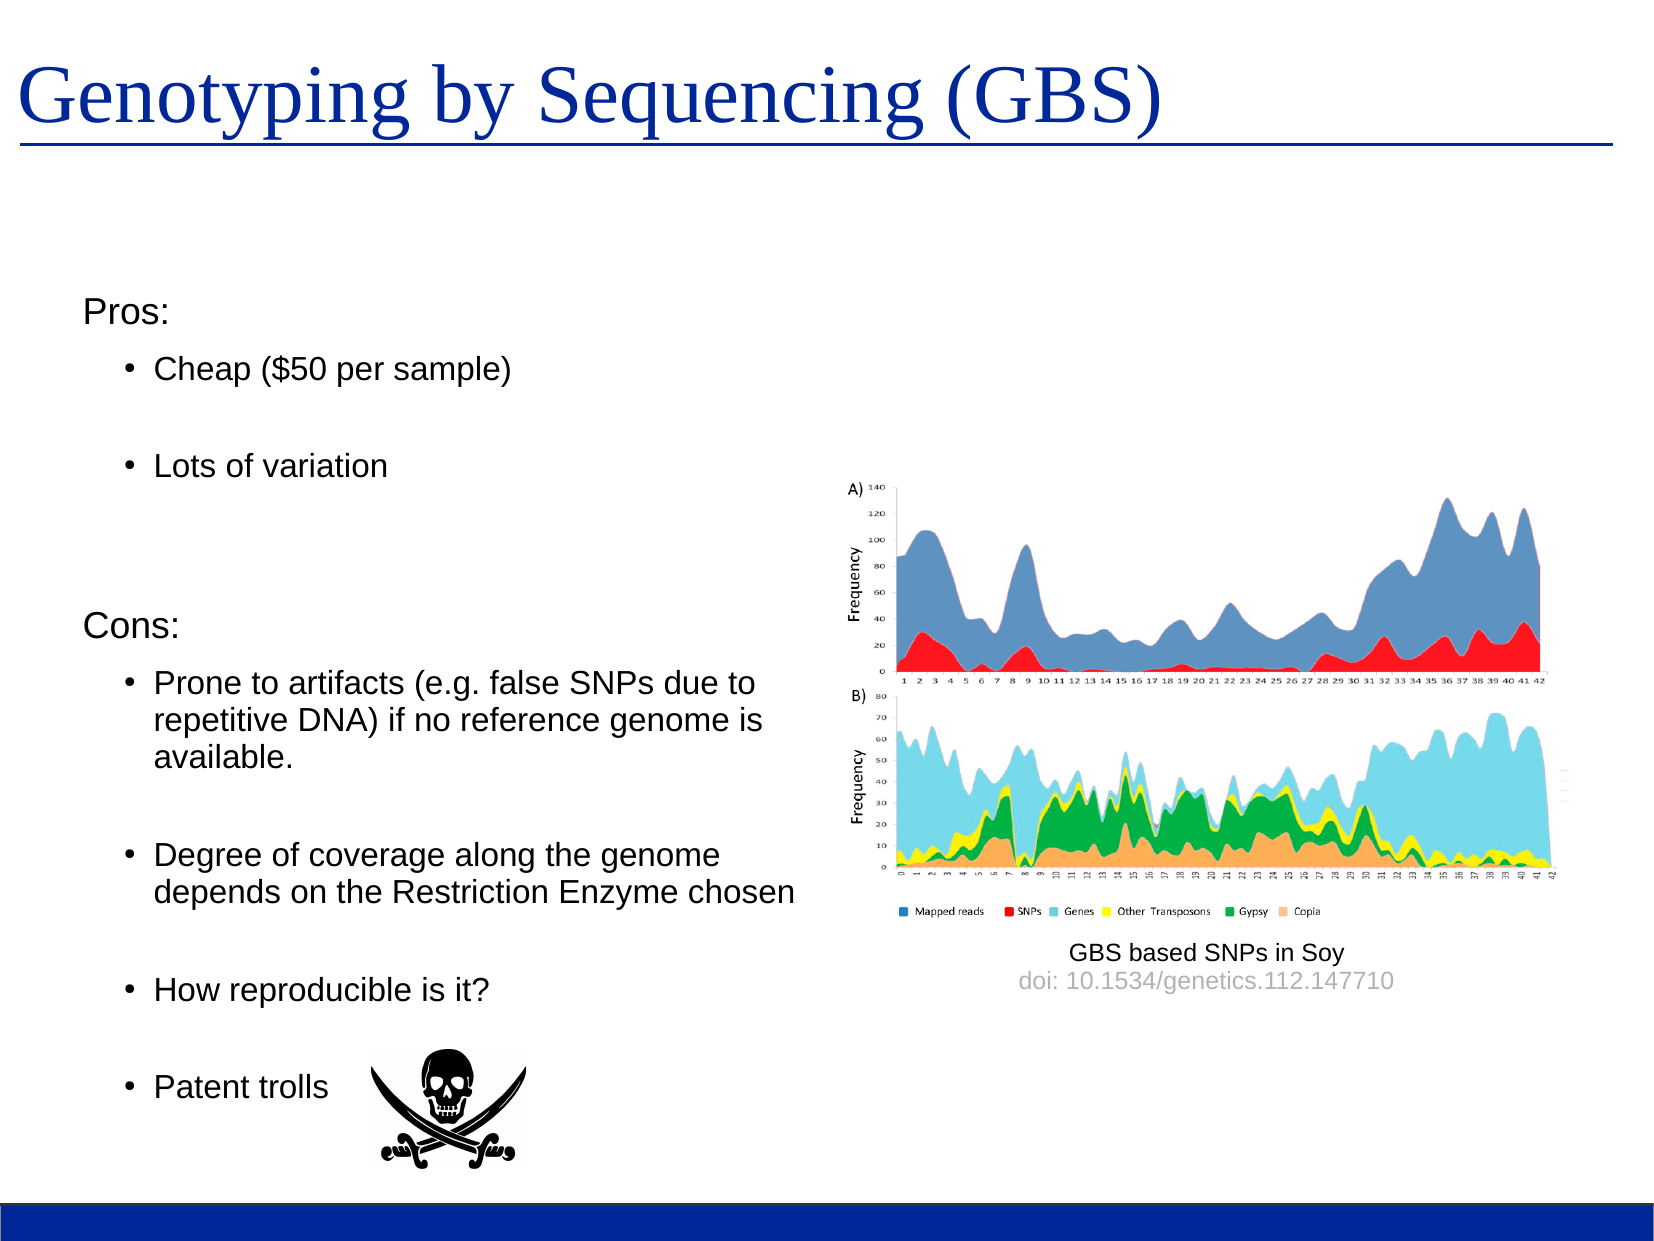

# Genotyping by Sequencing (GBS)
Pros:
Cheap ($50 per sample)
Lots of variation
Cons:
Prone to artifacts (e.g. false SNPs due to repetitive DNA) if no reference genome is available.
Degree of coverage along the genome depends on the Restriction Enzyme chosen
How reproducible is it?
Patent trolls
GBS based SNPs in Soy
doi: 10.1534/genetics.112.147710